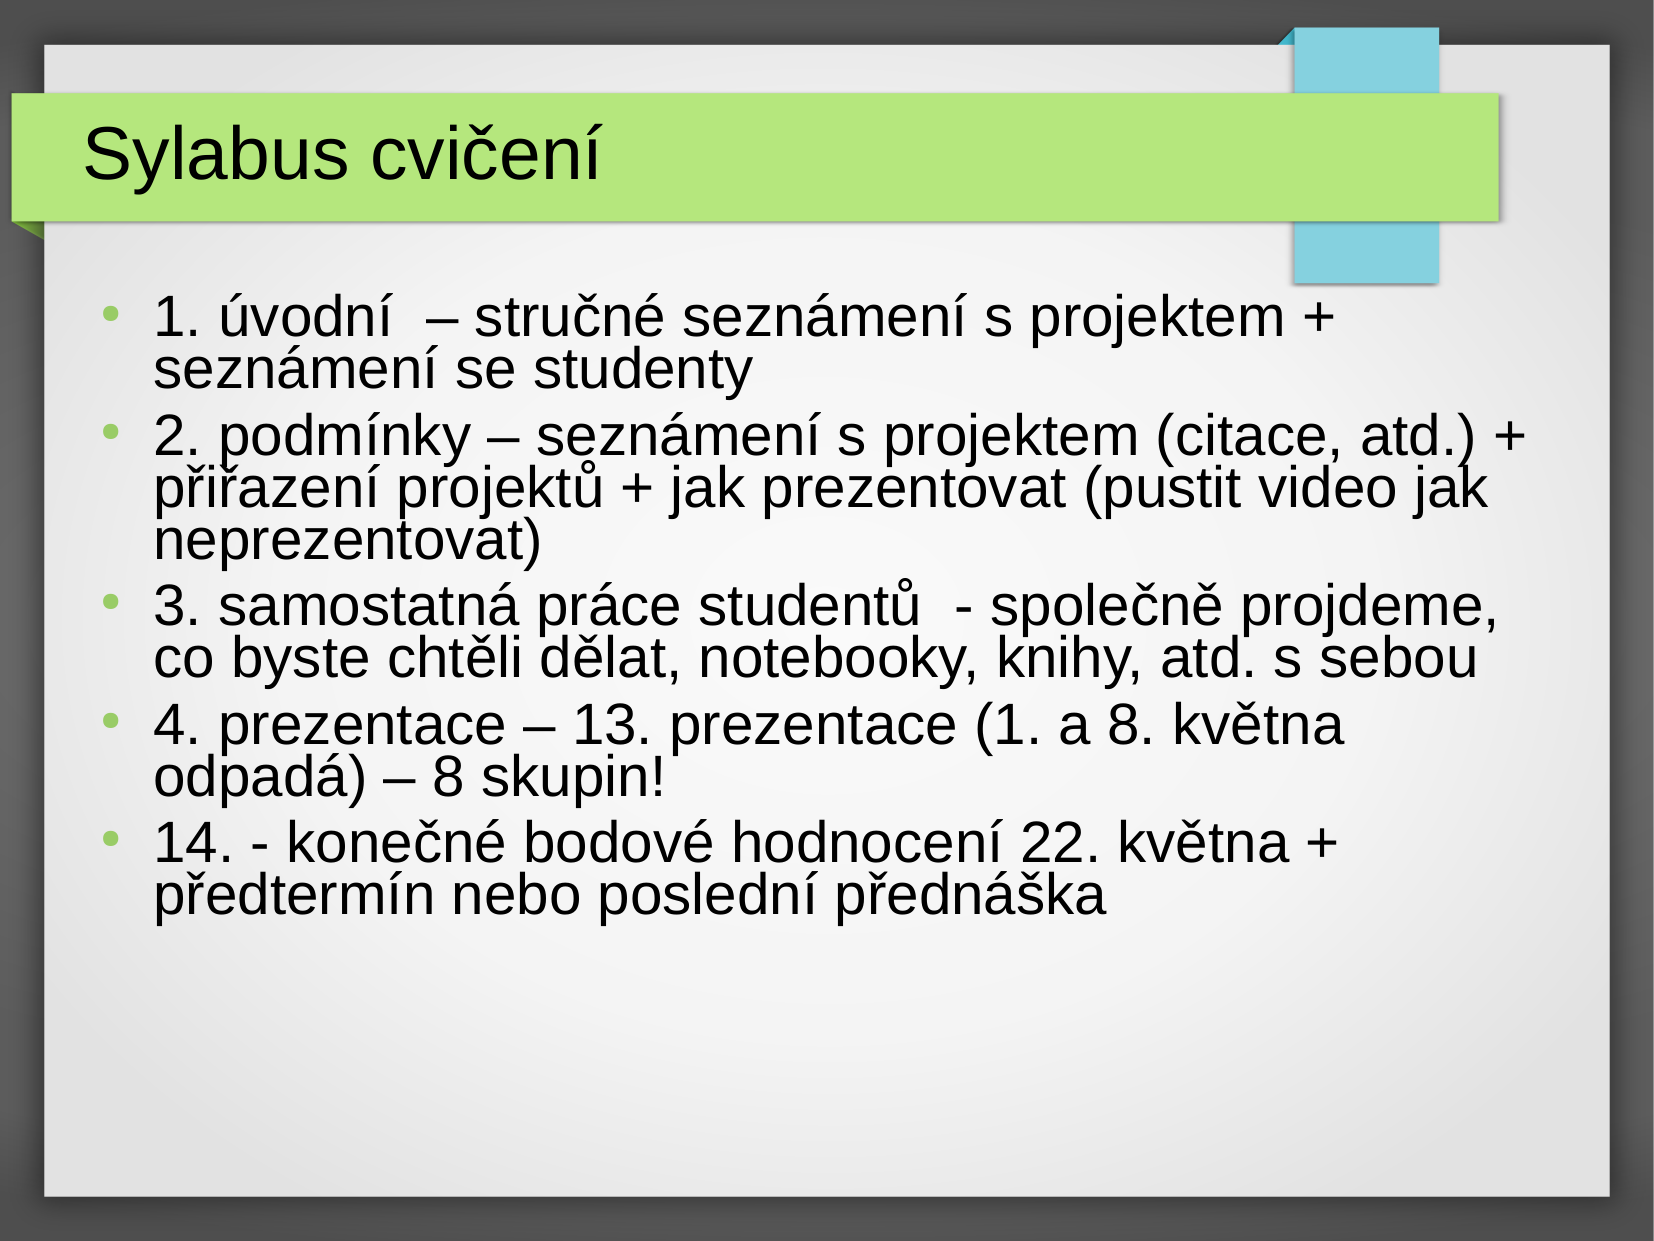

# Sylabus cvičení
1. úvodní – stručné seznámení s projektem + seznámení se studenty
2. podmínky – seznámení s projektem (citace, atd.) + přiřazení projektů + jak prezentovat (pustit video jak neprezentovat)
3. samostatná práce studentů - společně projdeme, co byste chtěli dělat, notebooky, knihy, atd. s sebou
4. prezentace – 13. prezentace (1. a 8. května odpadá) – 8 skupin!
14. - konečné bodové hodnocení 22. května + předtermín nebo poslední přednáška